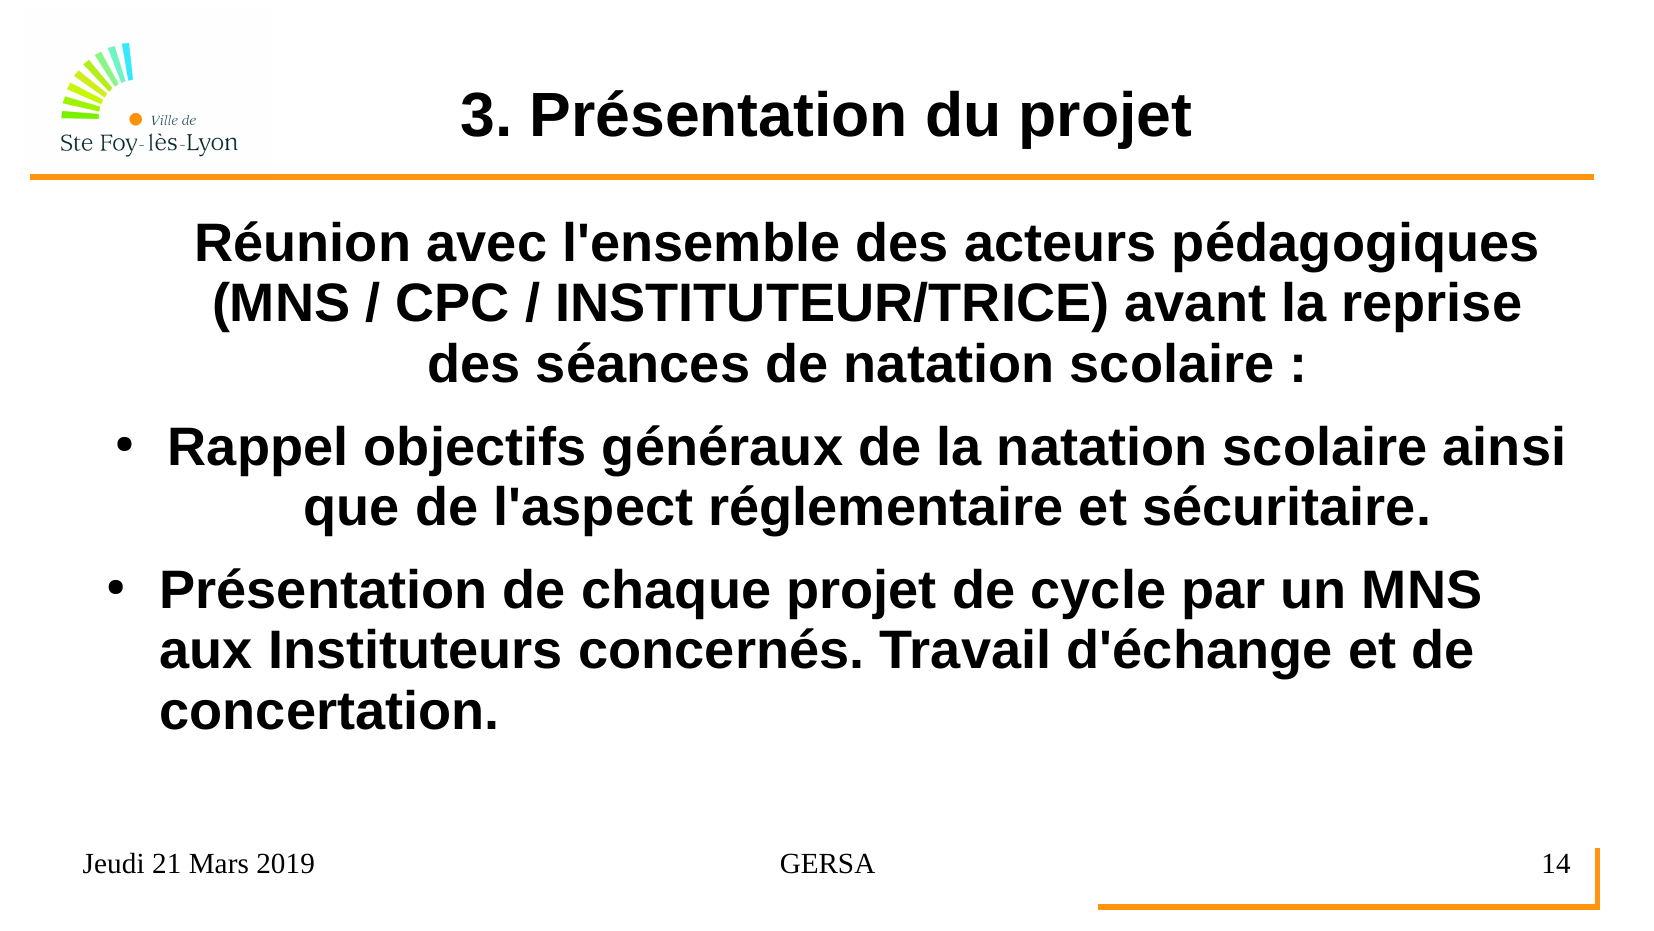

# 3. Présentation du projet
Réunion avec l'ensemble des acteurs pédagogiques (MNS / CPC / INSTITUTEUR/TRICE) avant la reprise des séances de natation scolaire :
Rappel objectifs généraux de la natation scolaire ainsi que de l'aspect réglementaire et sécuritaire.
Présentation de chaque projet de cycle par un MNS aux Instituteurs concernés. Travail d'échange et de concertation.
Service référent - jj/mm/aaaa
14